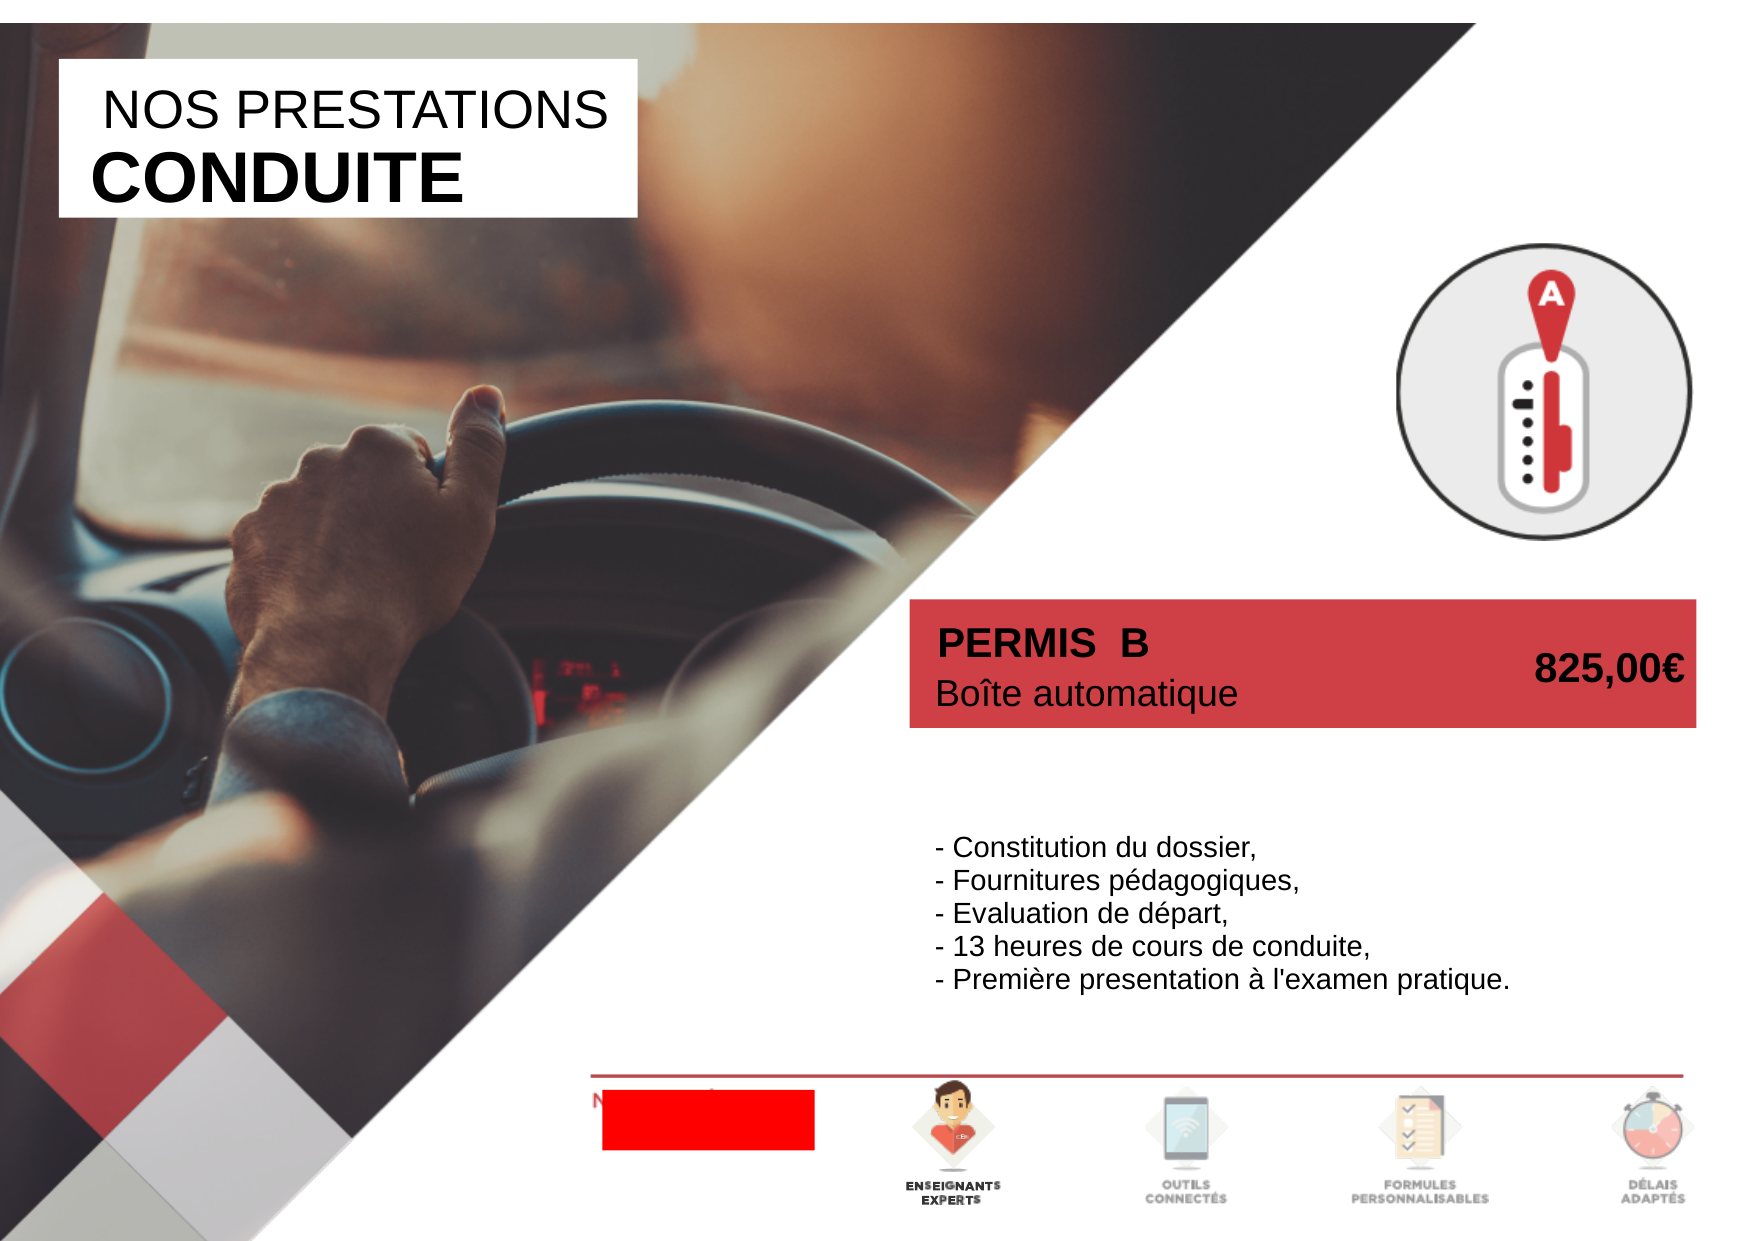

NOS PRESTATIONS
CONDUITE
PERMIS B
825,00€
Boîte automatique
- Constitution du dossier,
- Fournitures pédagogiques,
- Evaluation de départ,
- 13 heures de cours de conduite,
- Première presentation à l'examen pratique.